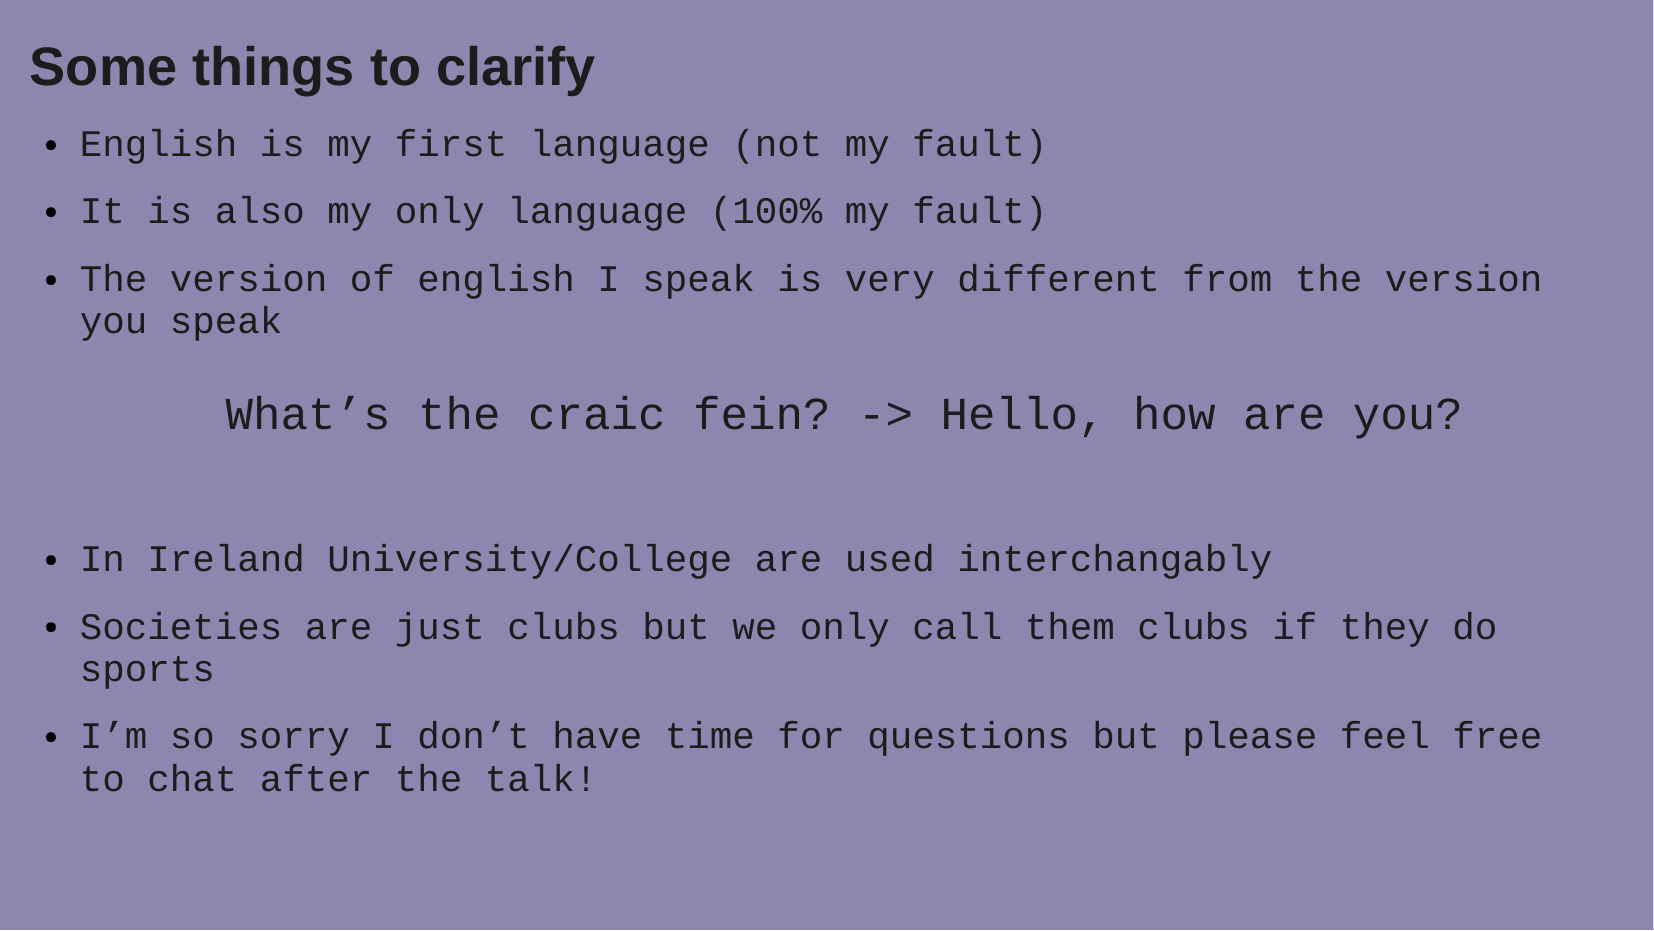

# Some things to clarify
English is my first language (not my fault)
It is also my only language (100% my fault)
The version of english I speak is very different from the version you speak
What’s the craic fein? -> Hello, how are you?
In Ireland University/College are used interchangably
Societies are just clubs but we only call them clubs if they do sports
I’m so sorry I don’t have time for questions but please feel free to chat after the talk!